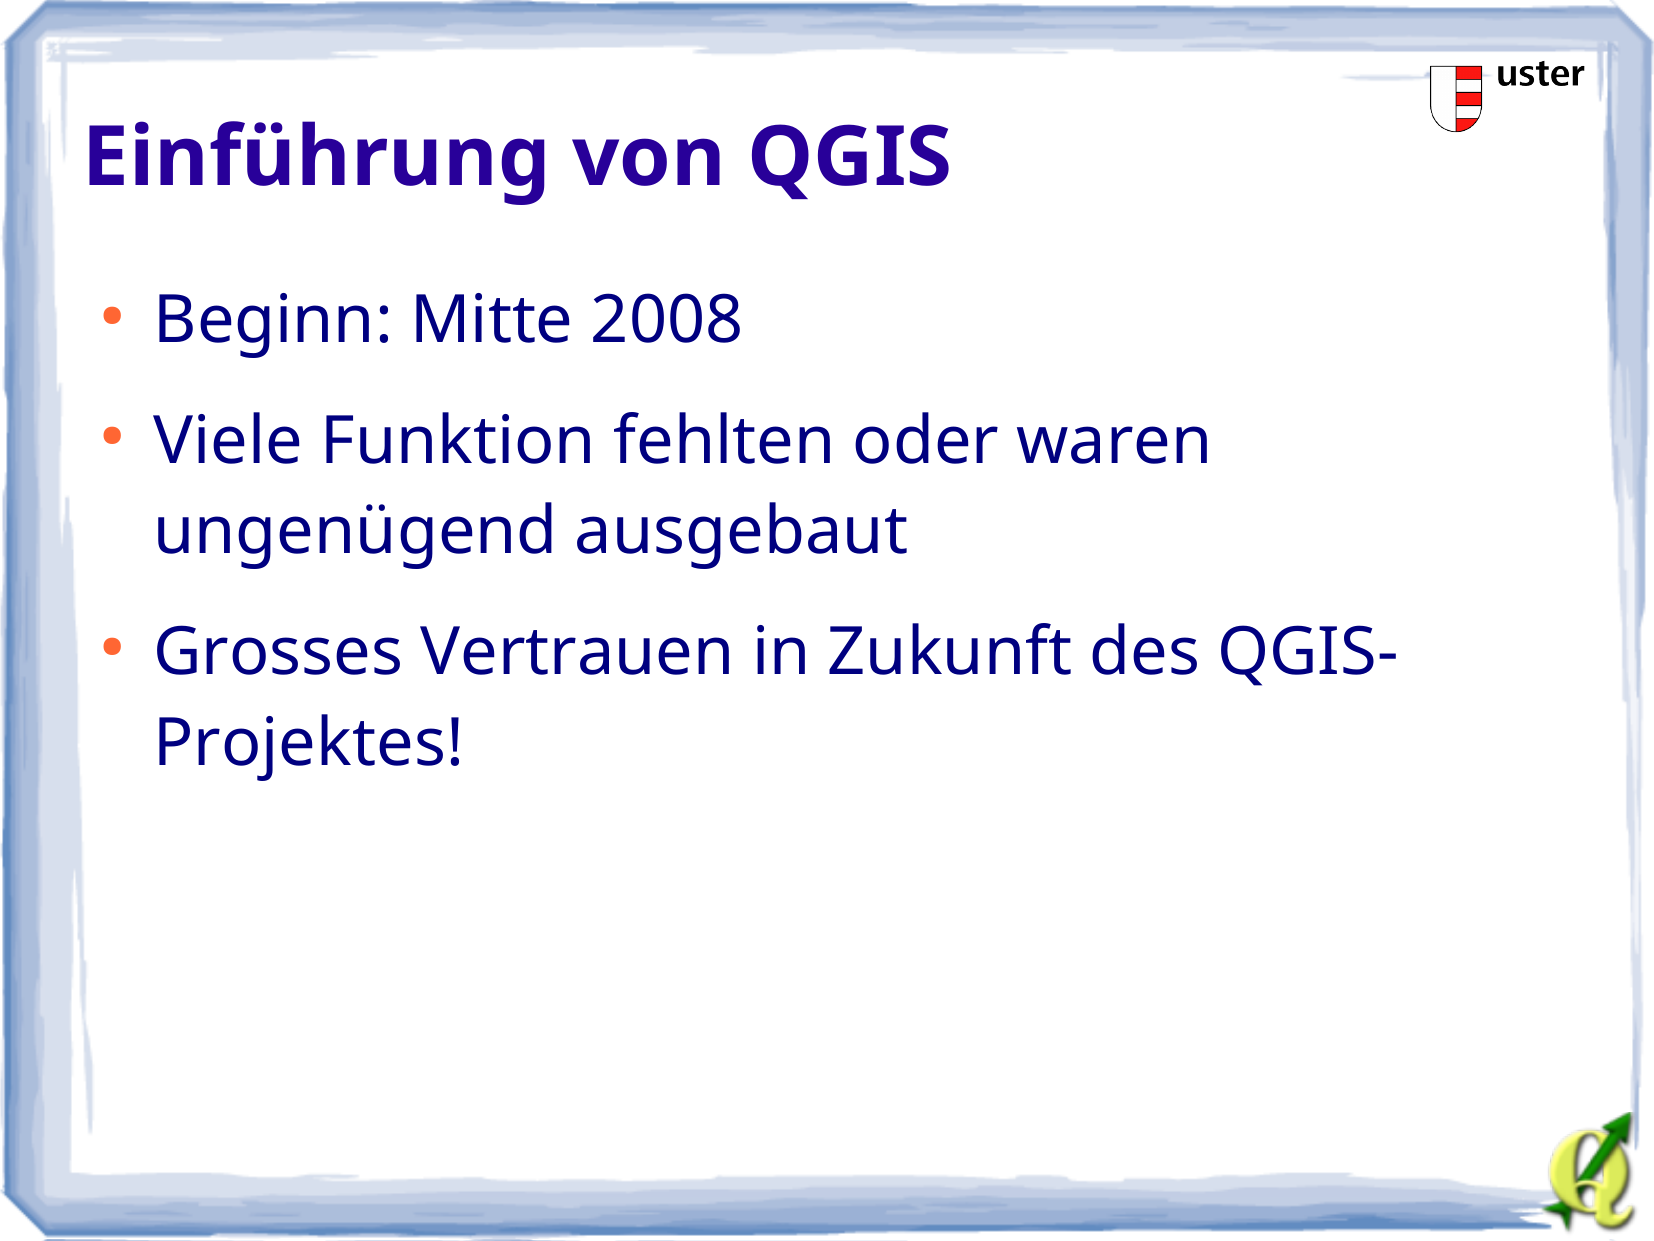

# Einführung von QGIS
Beginn: Mitte 2008
Viele Funktion fehlten oder waren ungenügend ausgebaut
Grosses Vertrauen in Zukunft des QGIS-Projektes!